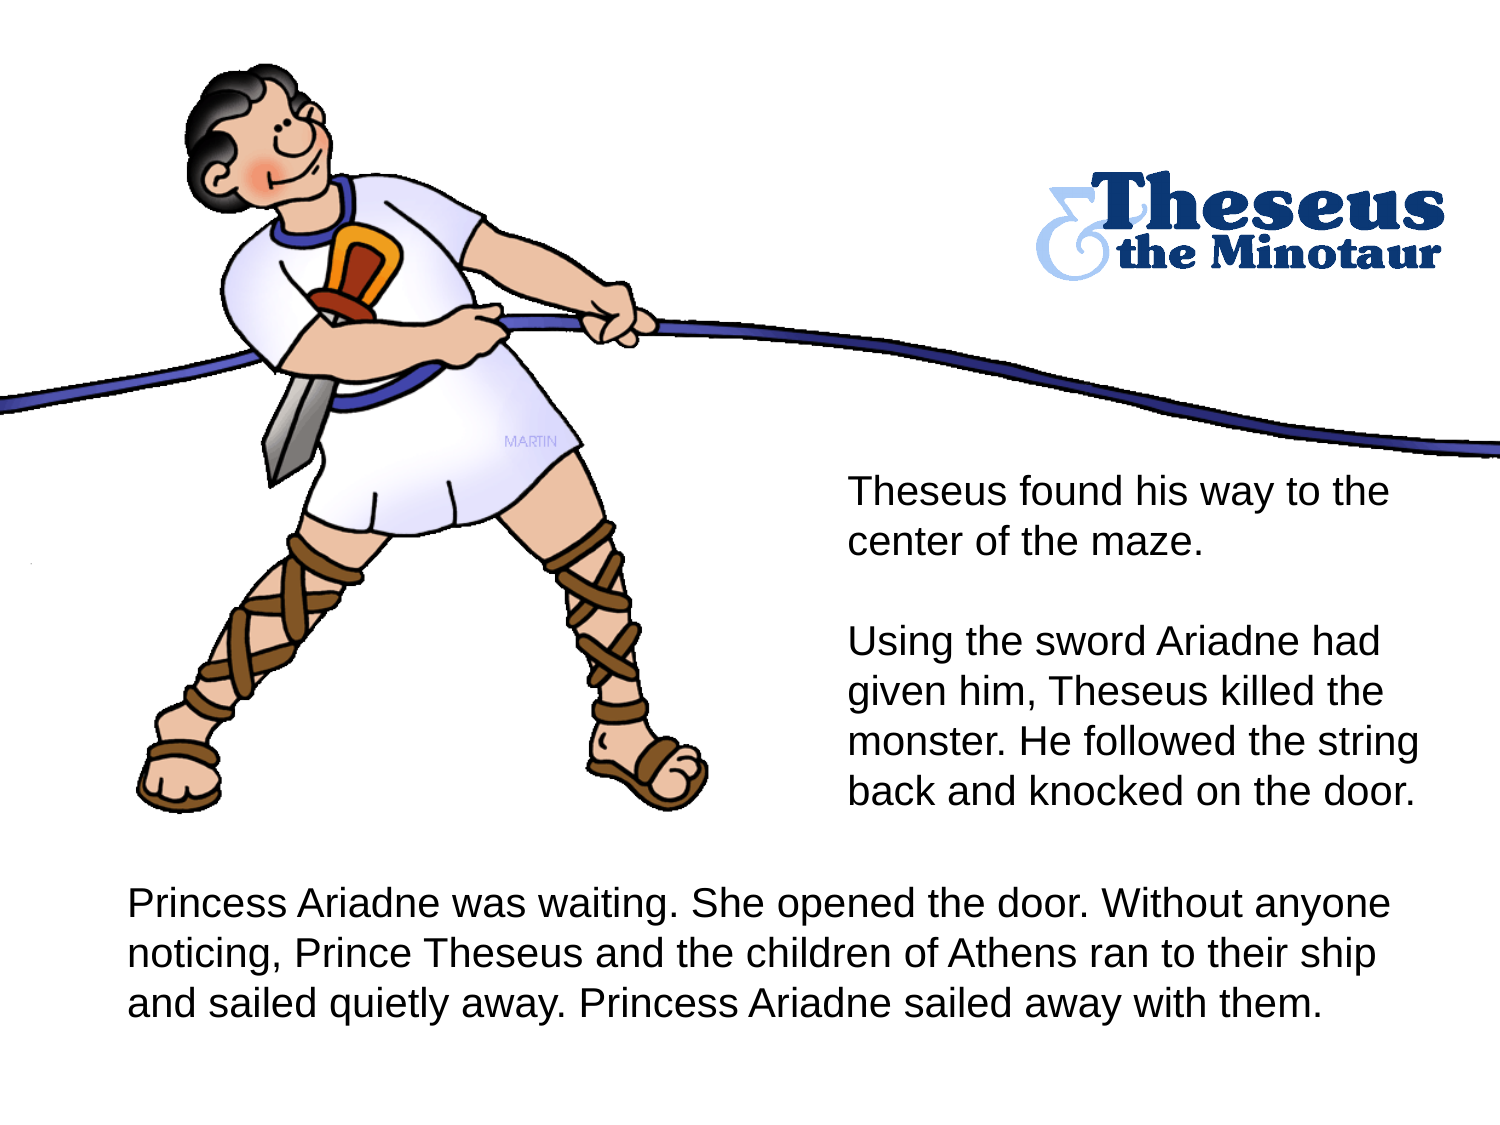

Theseus found his way to the center of the maze.
Using the sword Ariadne had given him, Theseus killed the monster. He followed the string back and knocked on the door.
Princess Ariadne was waiting. She opened the door. Without anyone noticing, Prince Theseus and the children of Athens ran to their ship and sailed quietly away. Princess Ariadne sailed away with them.